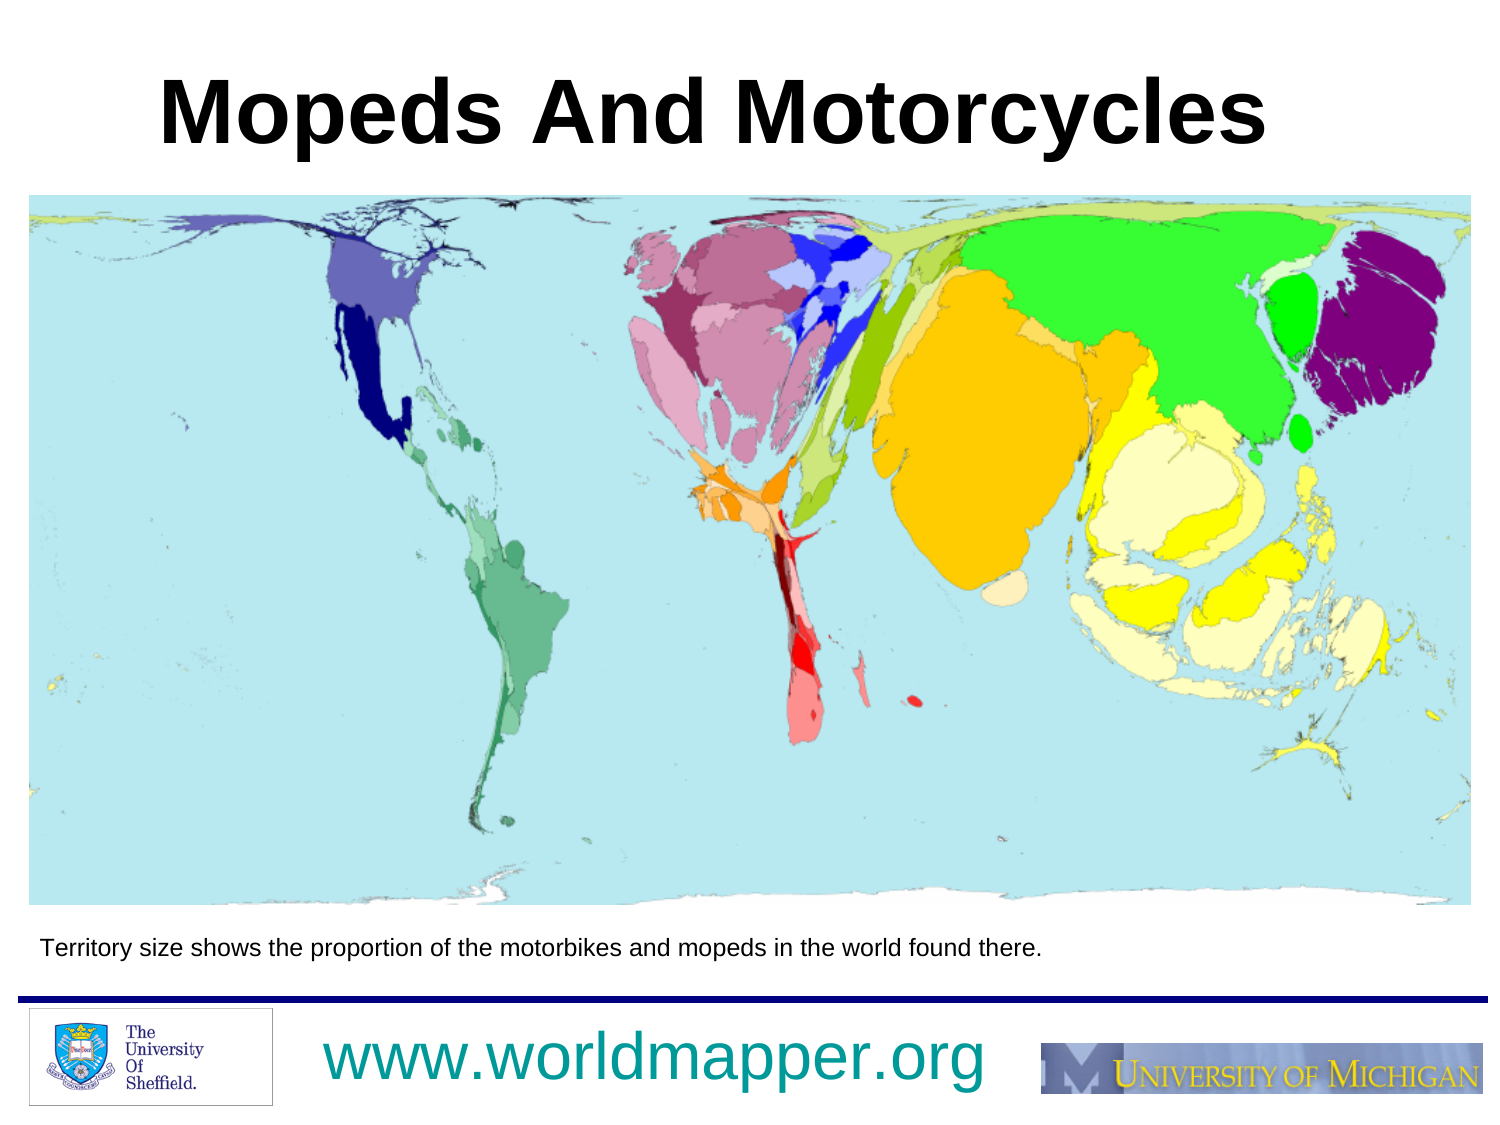

# Mopeds And Motorcycles
Territory size shows the proportion of the motorbikes and mopeds in the world found there.